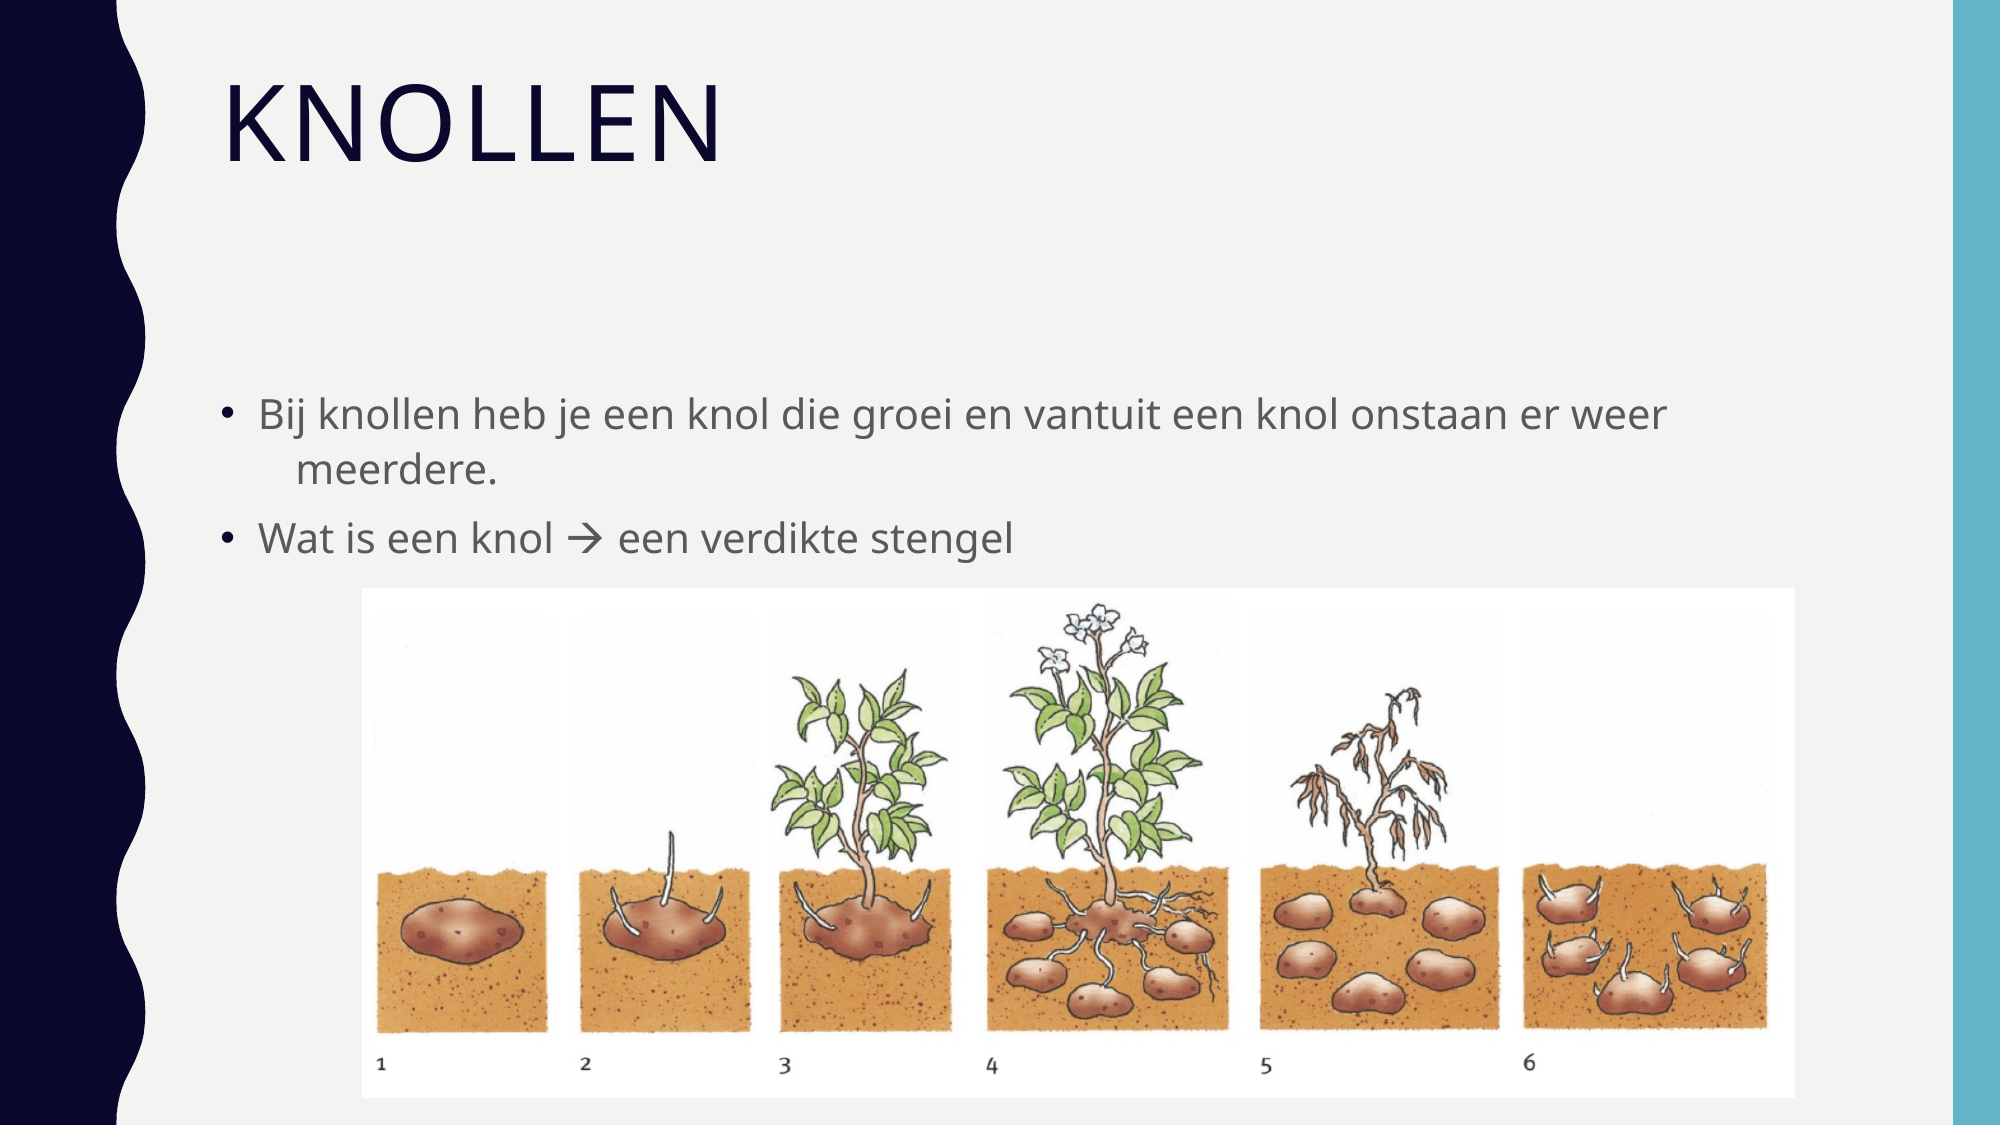

# knollen
Bij knollen heb je een knol die groei en vantuit een knol onstaan er weer meerdere.
Wat is een knol  een verdikte stengel